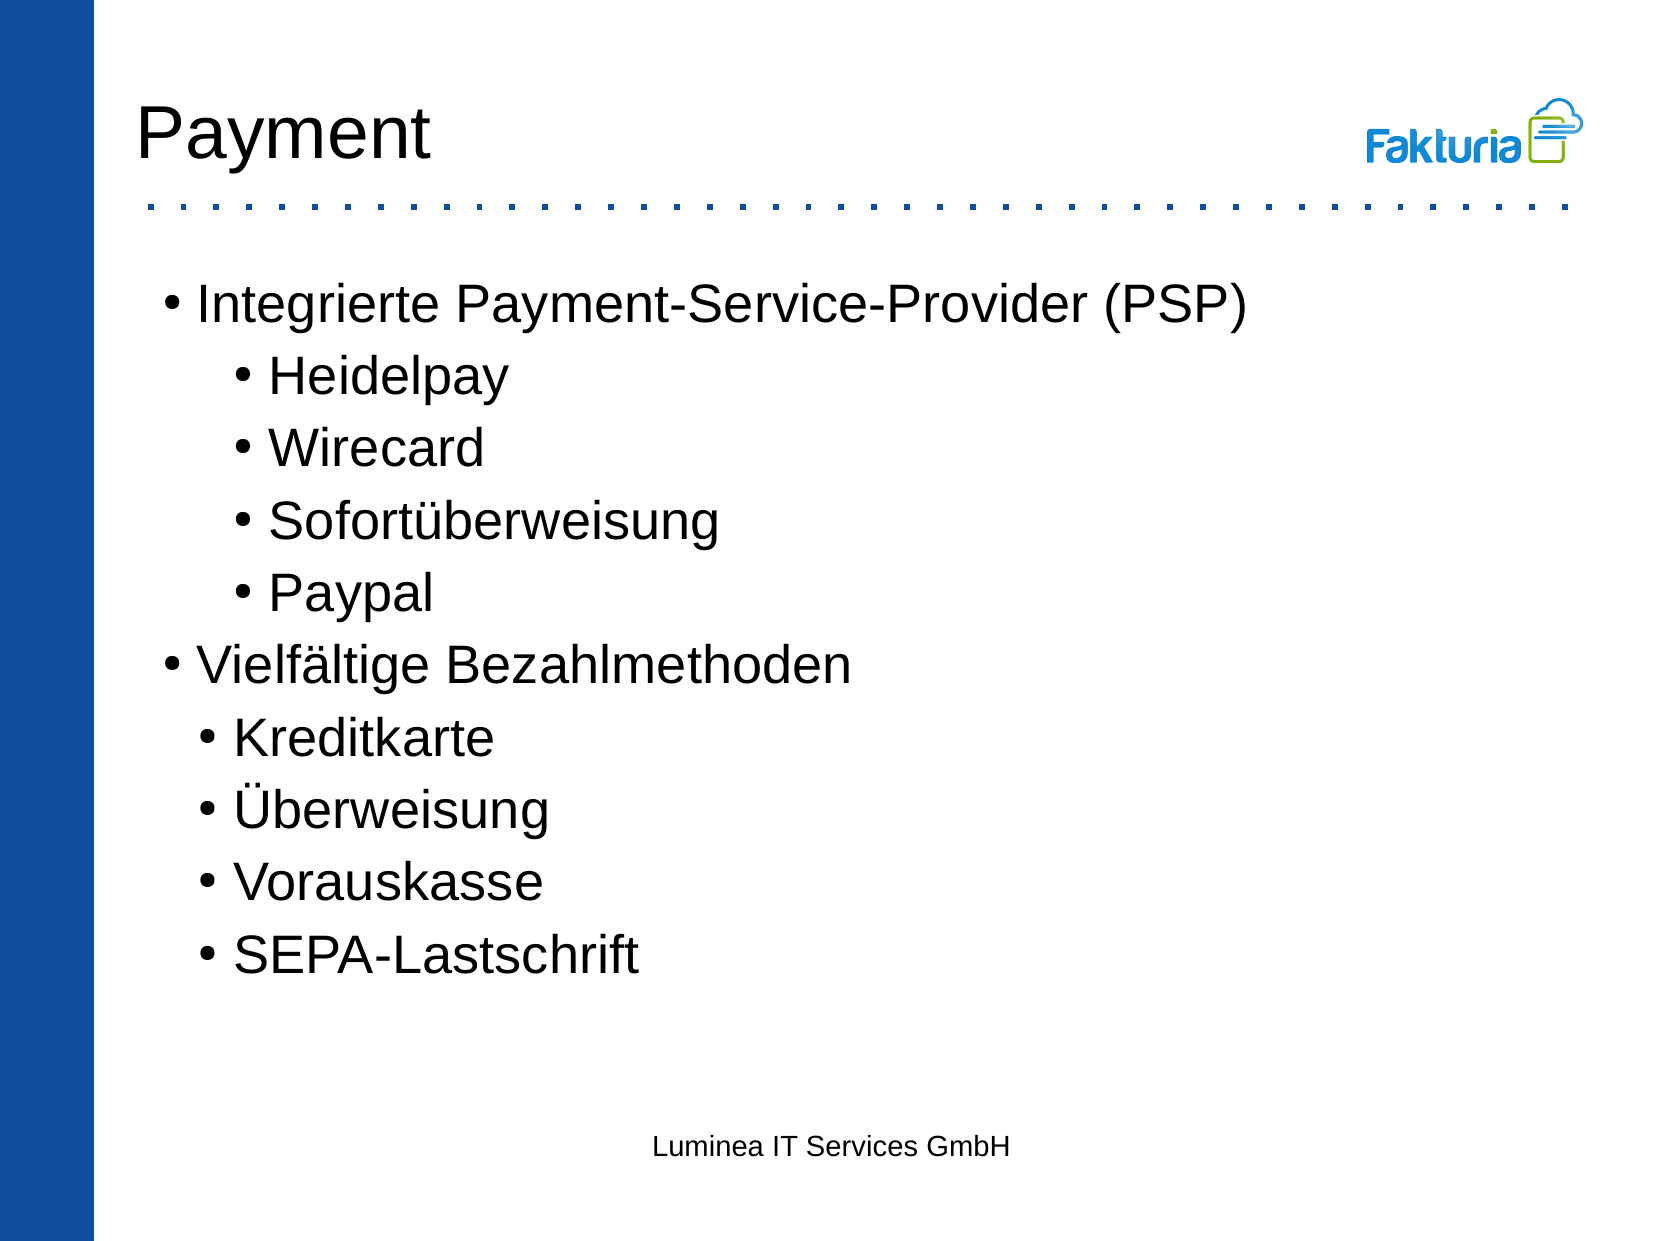

# Payment
 Integrierte Payment-Service-Provider (PSP)
Heidelpay
Wirecard
Sofortüberweisung
Paypal
 Vielfältige Bezahlmethoden
Kreditkarte
Überweisung
Vorauskasse
SEPA-Lastschrift
 Luminea IT Services GmbH